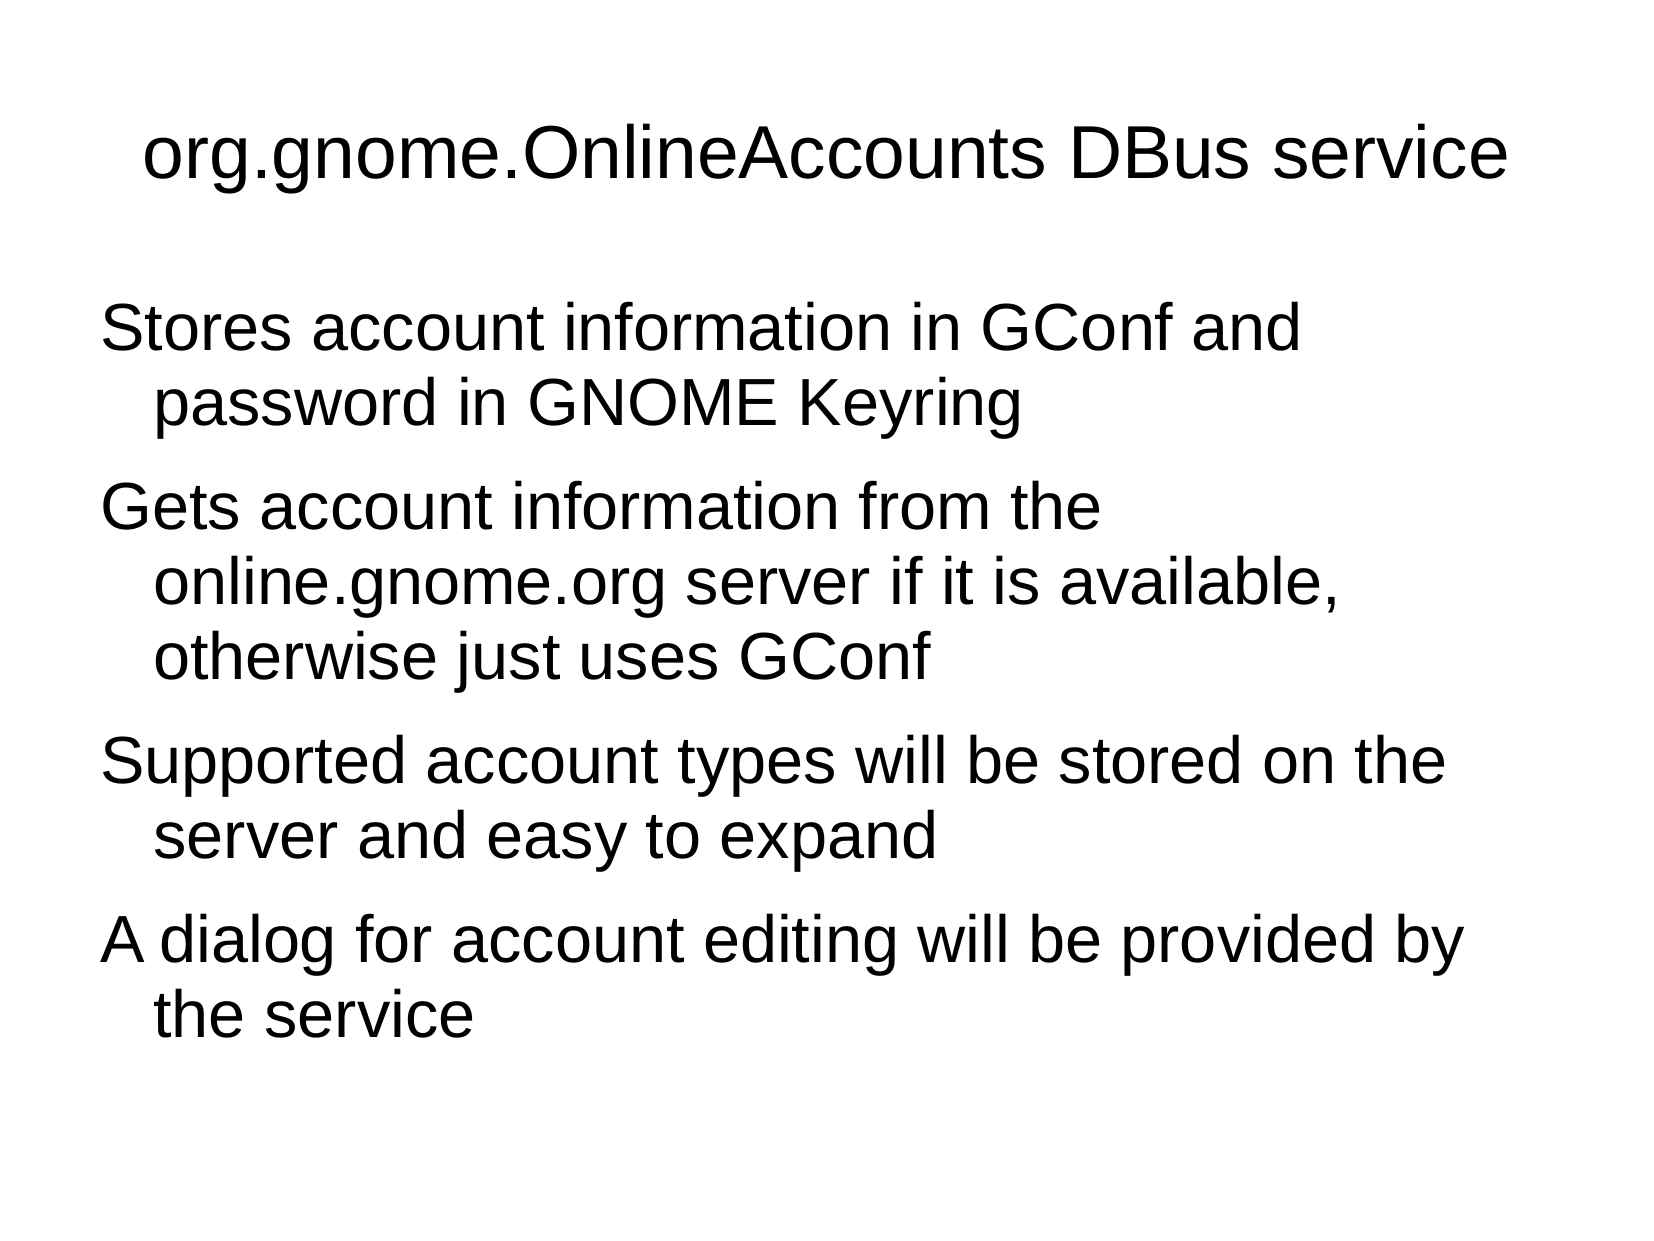

# org.gnome.OnlineAccounts DBus service
Stores account information in GConf and password in GNOME Keyring
Gets account information from the online.gnome.org server if it is available, otherwise just uses GConf
Supported account types will be stored on the server and easy to expand
A dialog for account editing will be provided by the service